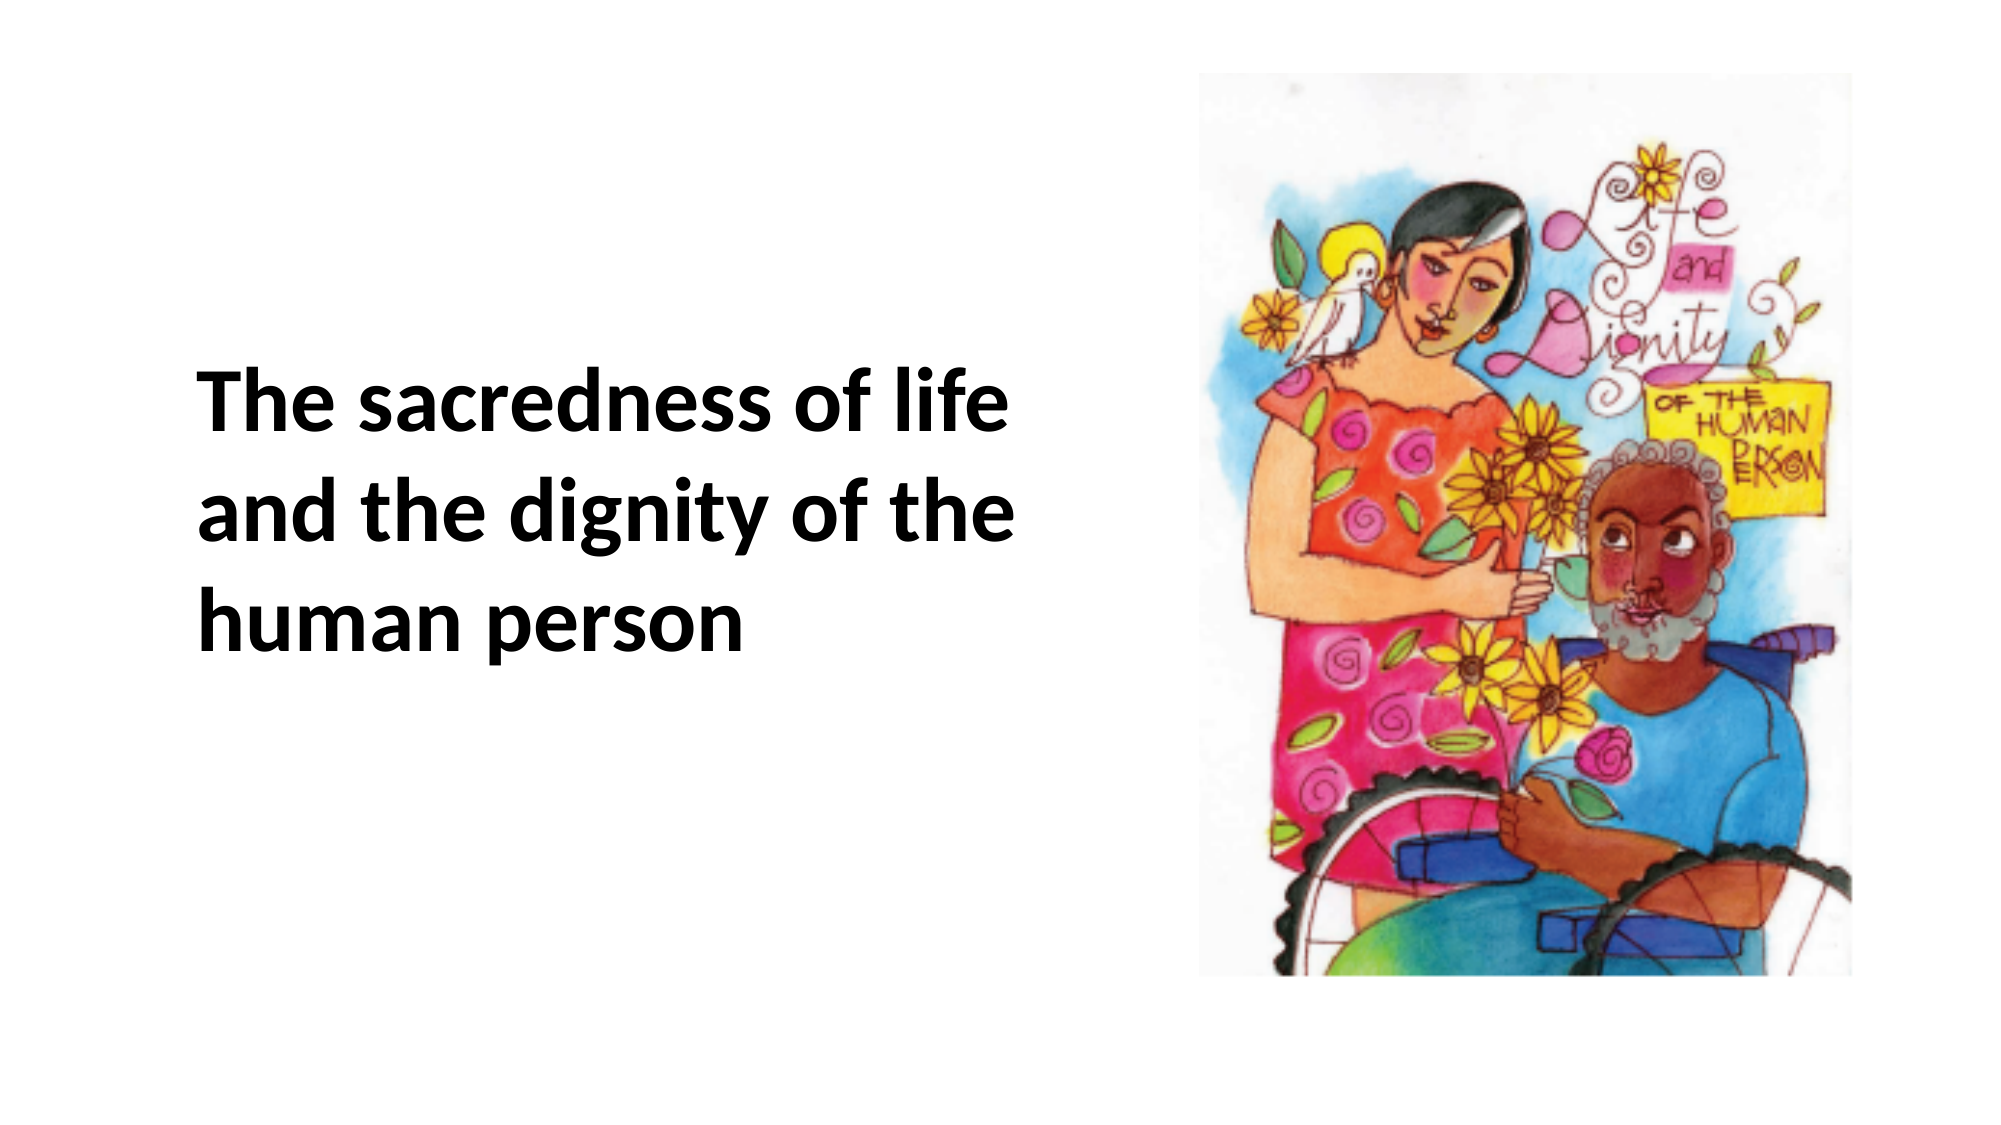

The sacredness of life and the dignity of the human person